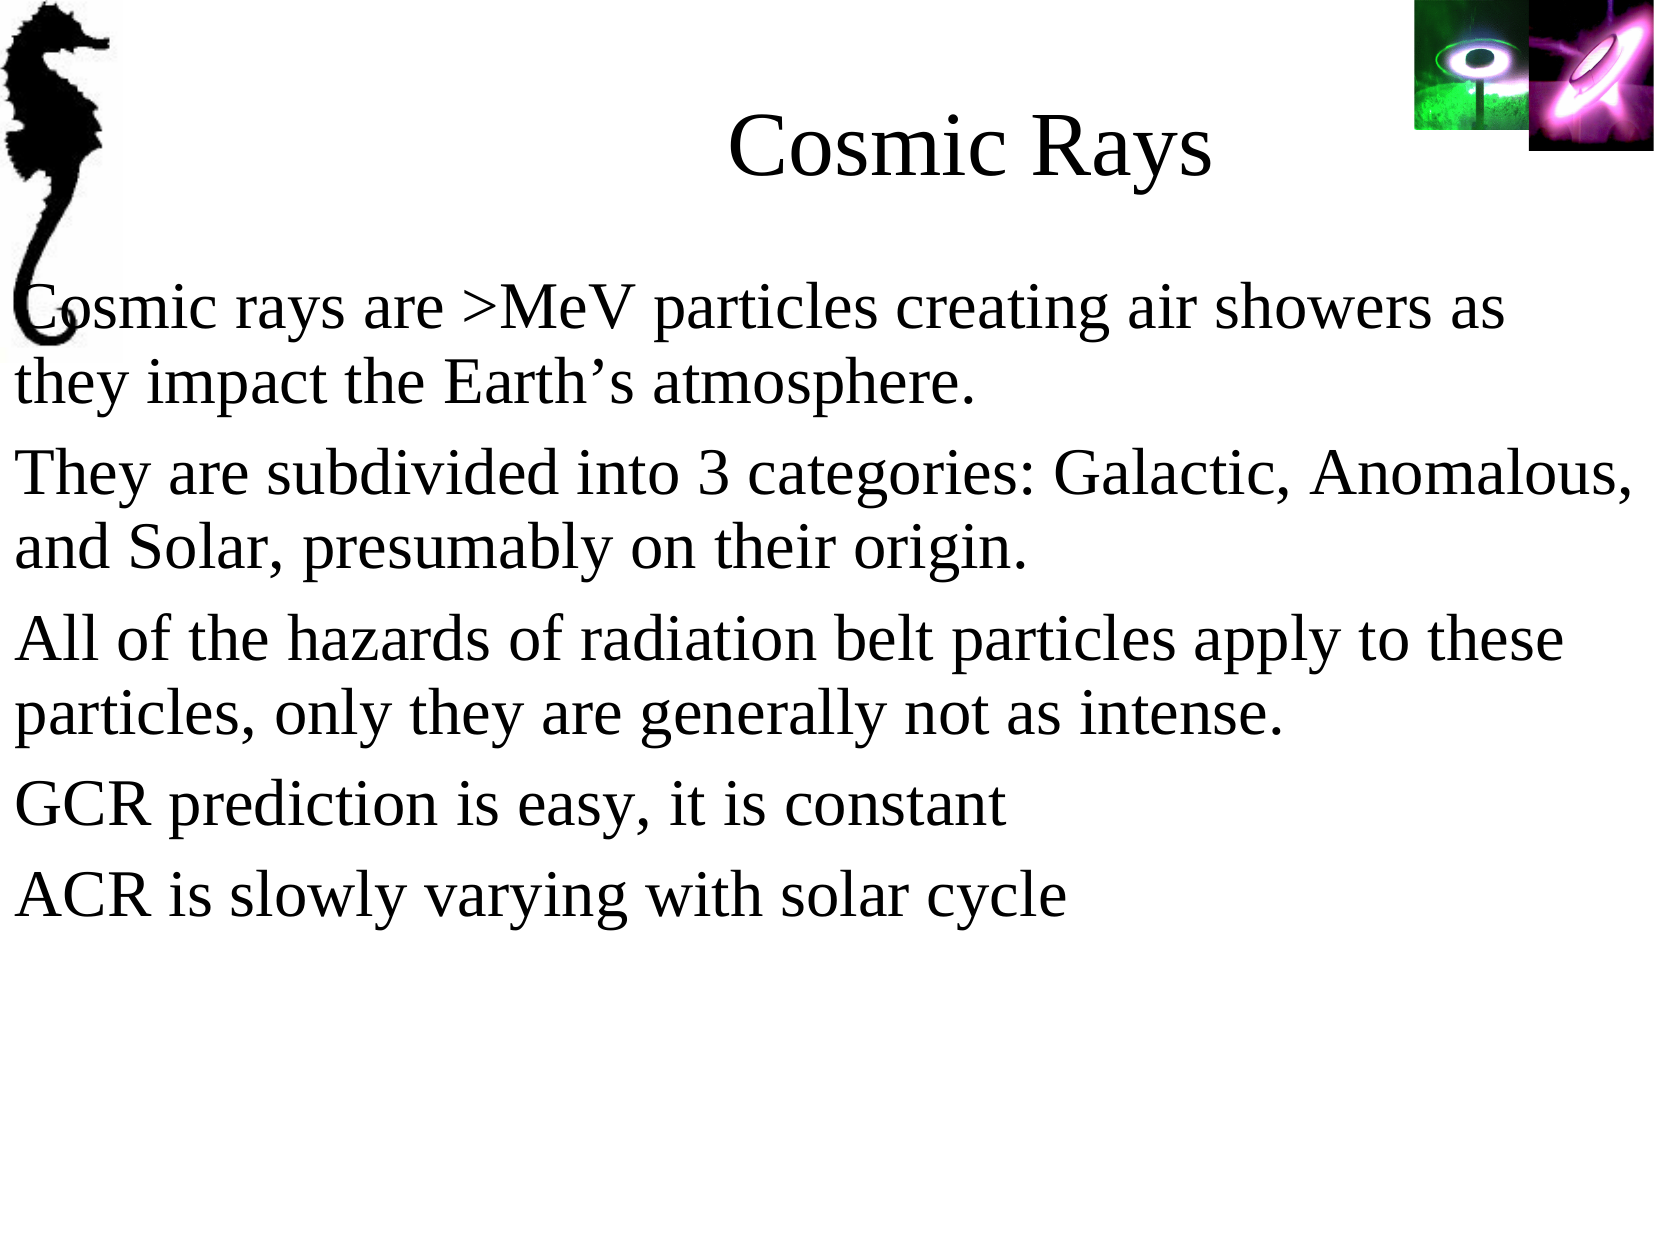

# Cosmic Rays
Cosmic rays are >MeV particles creating air showers as they impact the Earth’s atmosphere.
They are subdivided into 3 categories: Galactic, Anomalous, and Solar, presumably on their origin.
All of the hazards of radiation belt particles apply to these particles, only they are generally not as intense.
GCR prediction is easy, it is constant
ACR is slowly varying with solar cycle